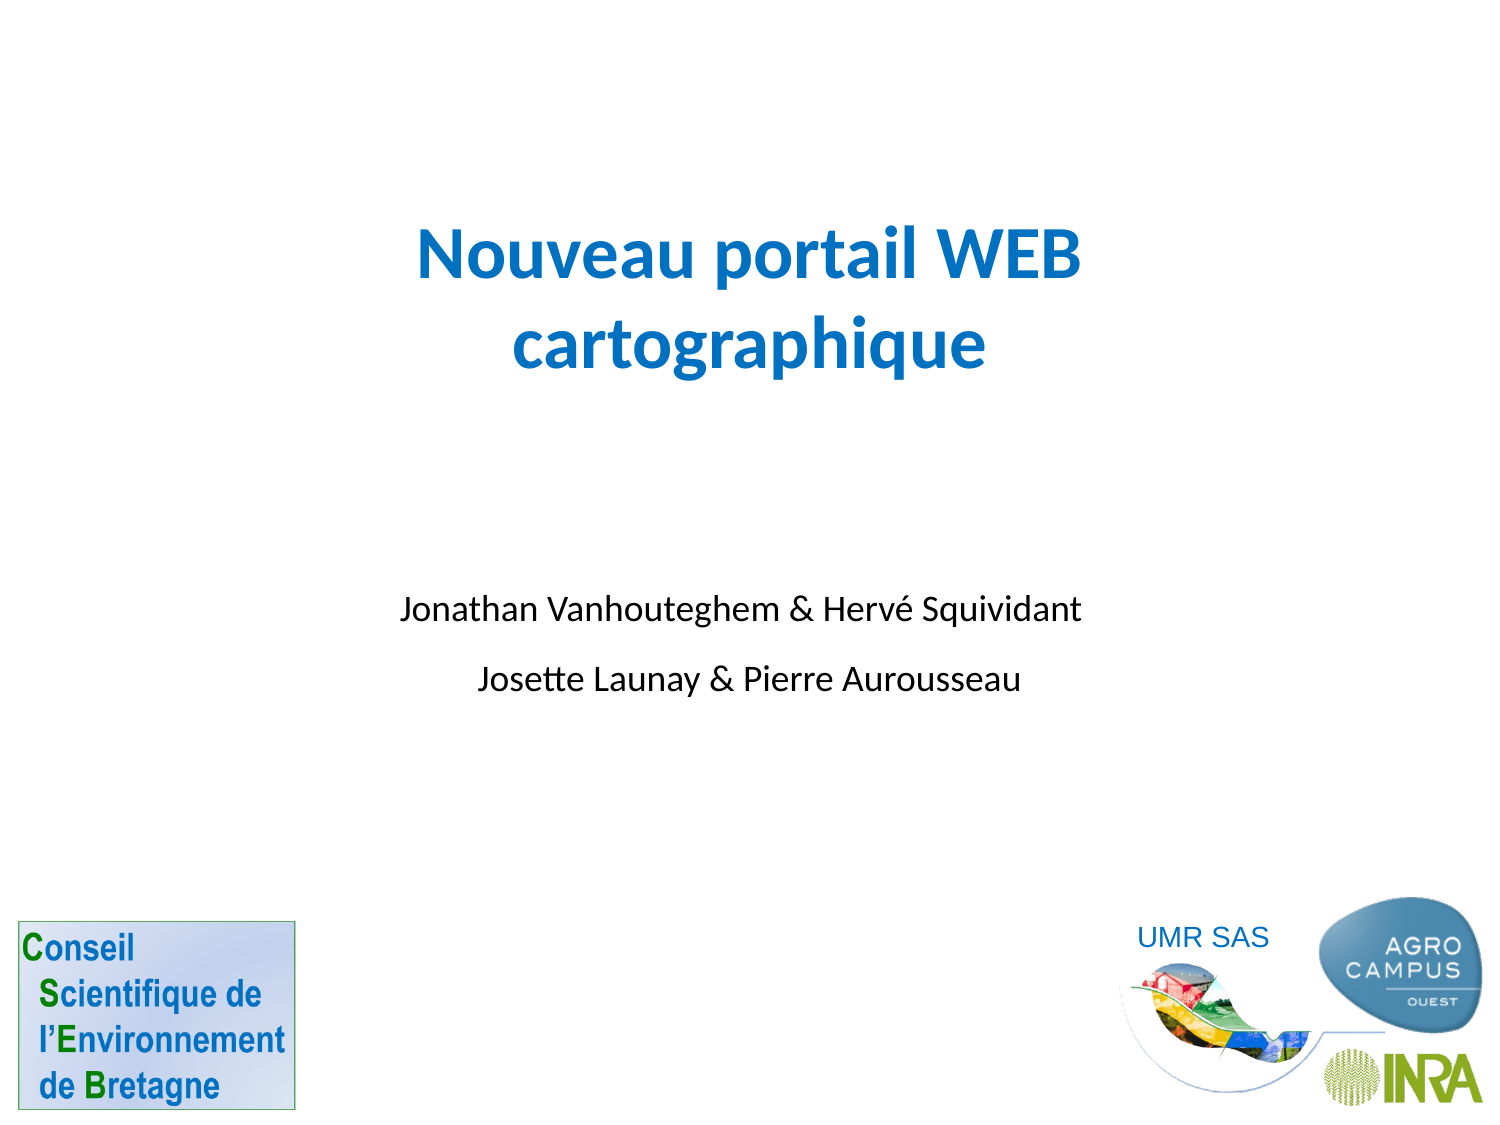

Nouveau portail WEB cartographique
Jonathan Vanhouteghem & Hervé Squividant
Josette Launay & Pierre Aurousseau
UMR SAS